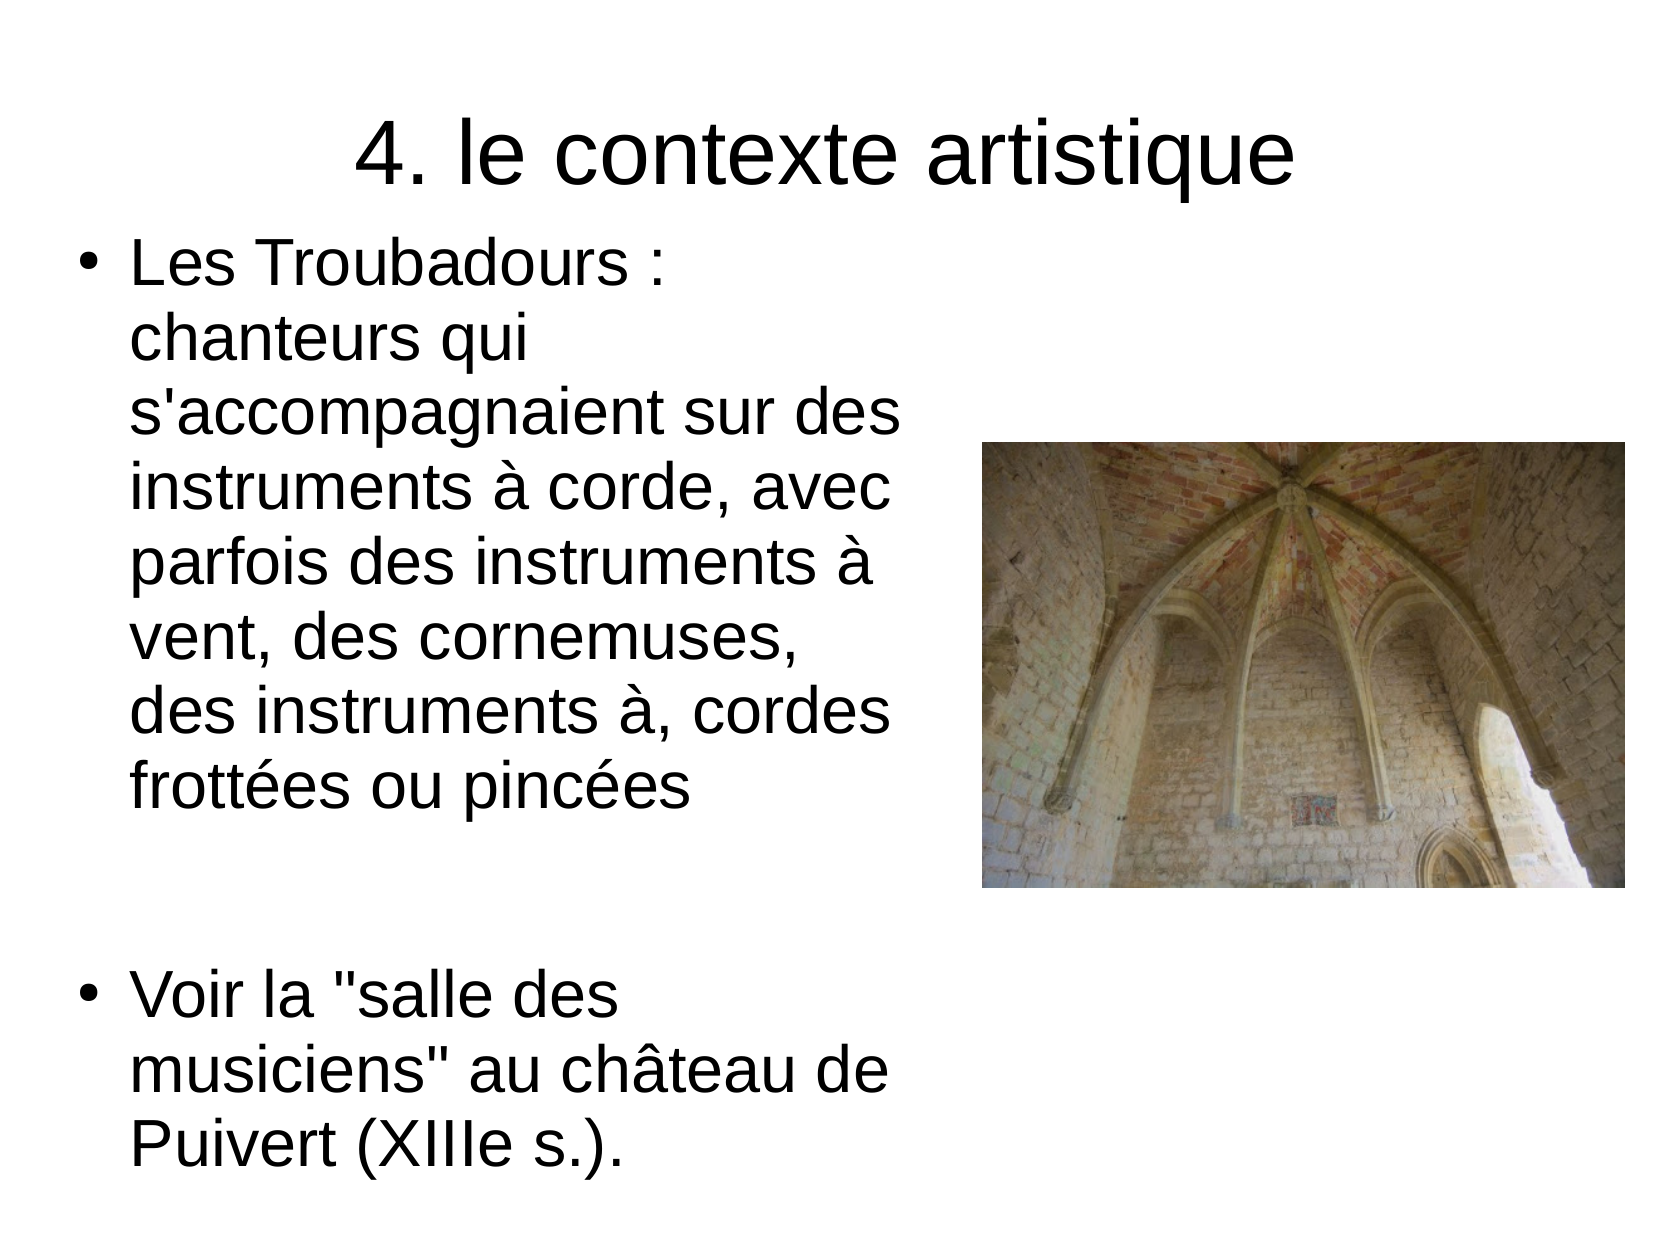

# 4. le contexte artistique
Les Troubadours : chanteurs qui s'accompagnaient sur des instruments à corde, avec parfois des instruments à vent, des cornemuses, des instruments à, cordes frottées ou pincées
Voir la "salle des musiciens" au château de Puivert (XIIIe s.).